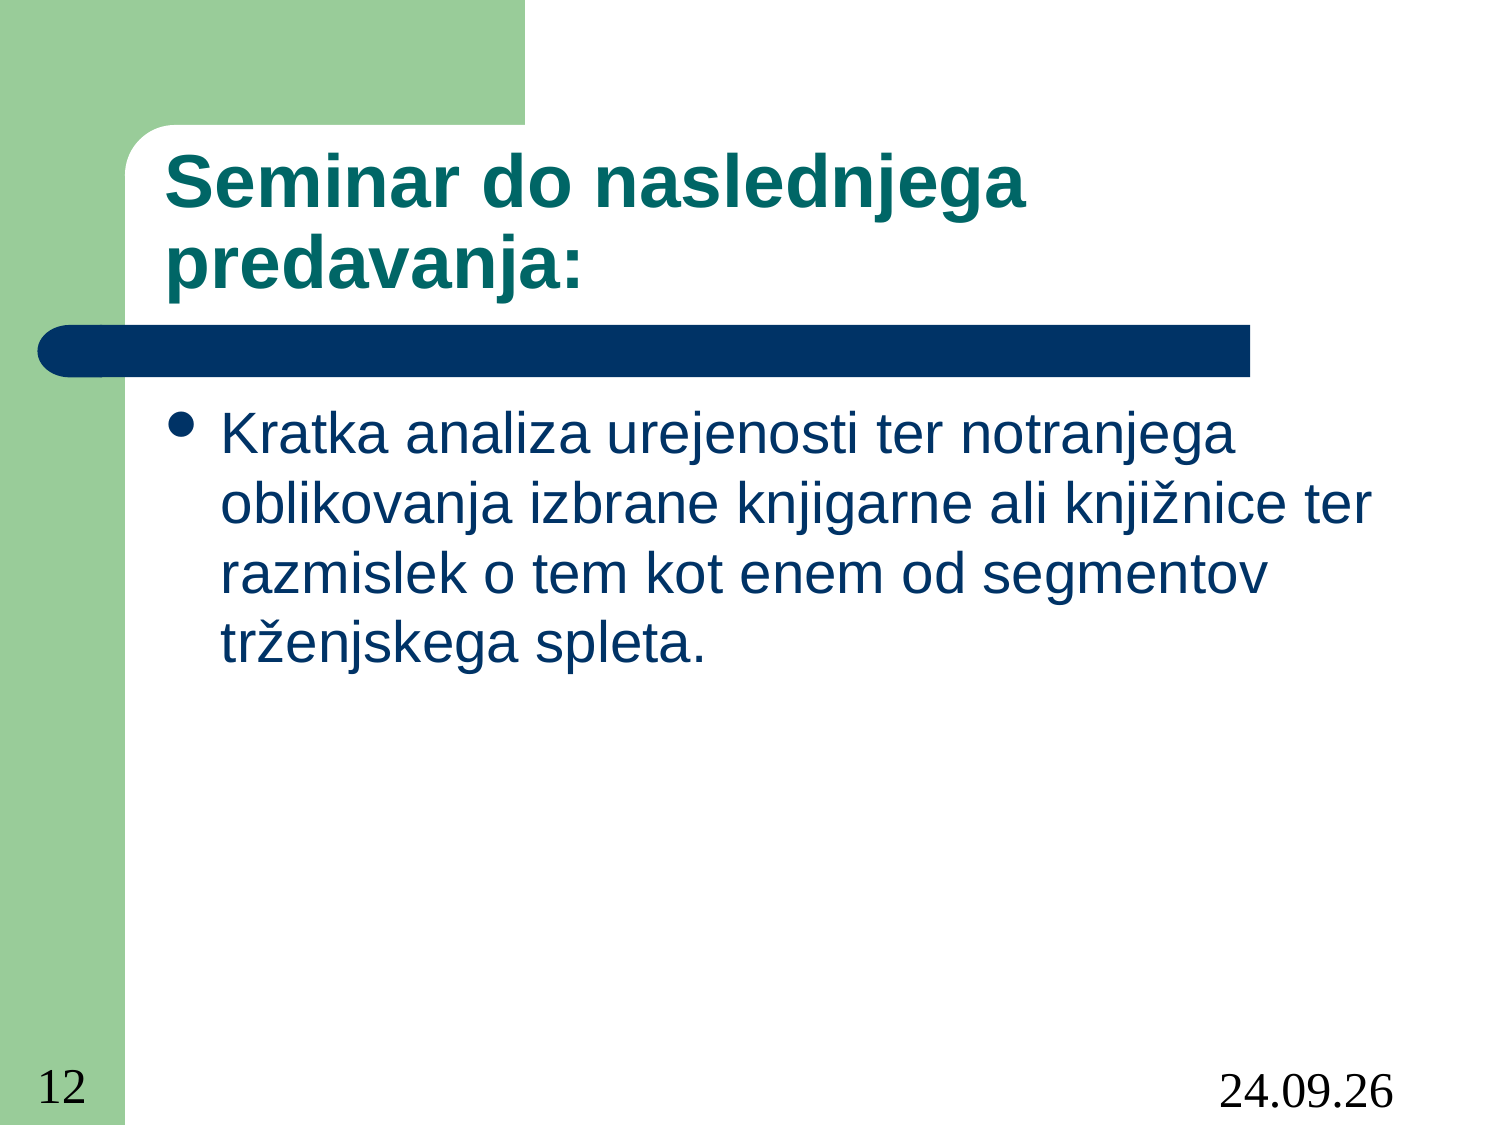

# Seminar do naslednjega predavanja:
Kratka analiza urejenosti ter notranjega oblikovanja izbrane knjigarne ali knjižnice ter razmislek o tem kot enem od segmentov trženjskega spleta.
12